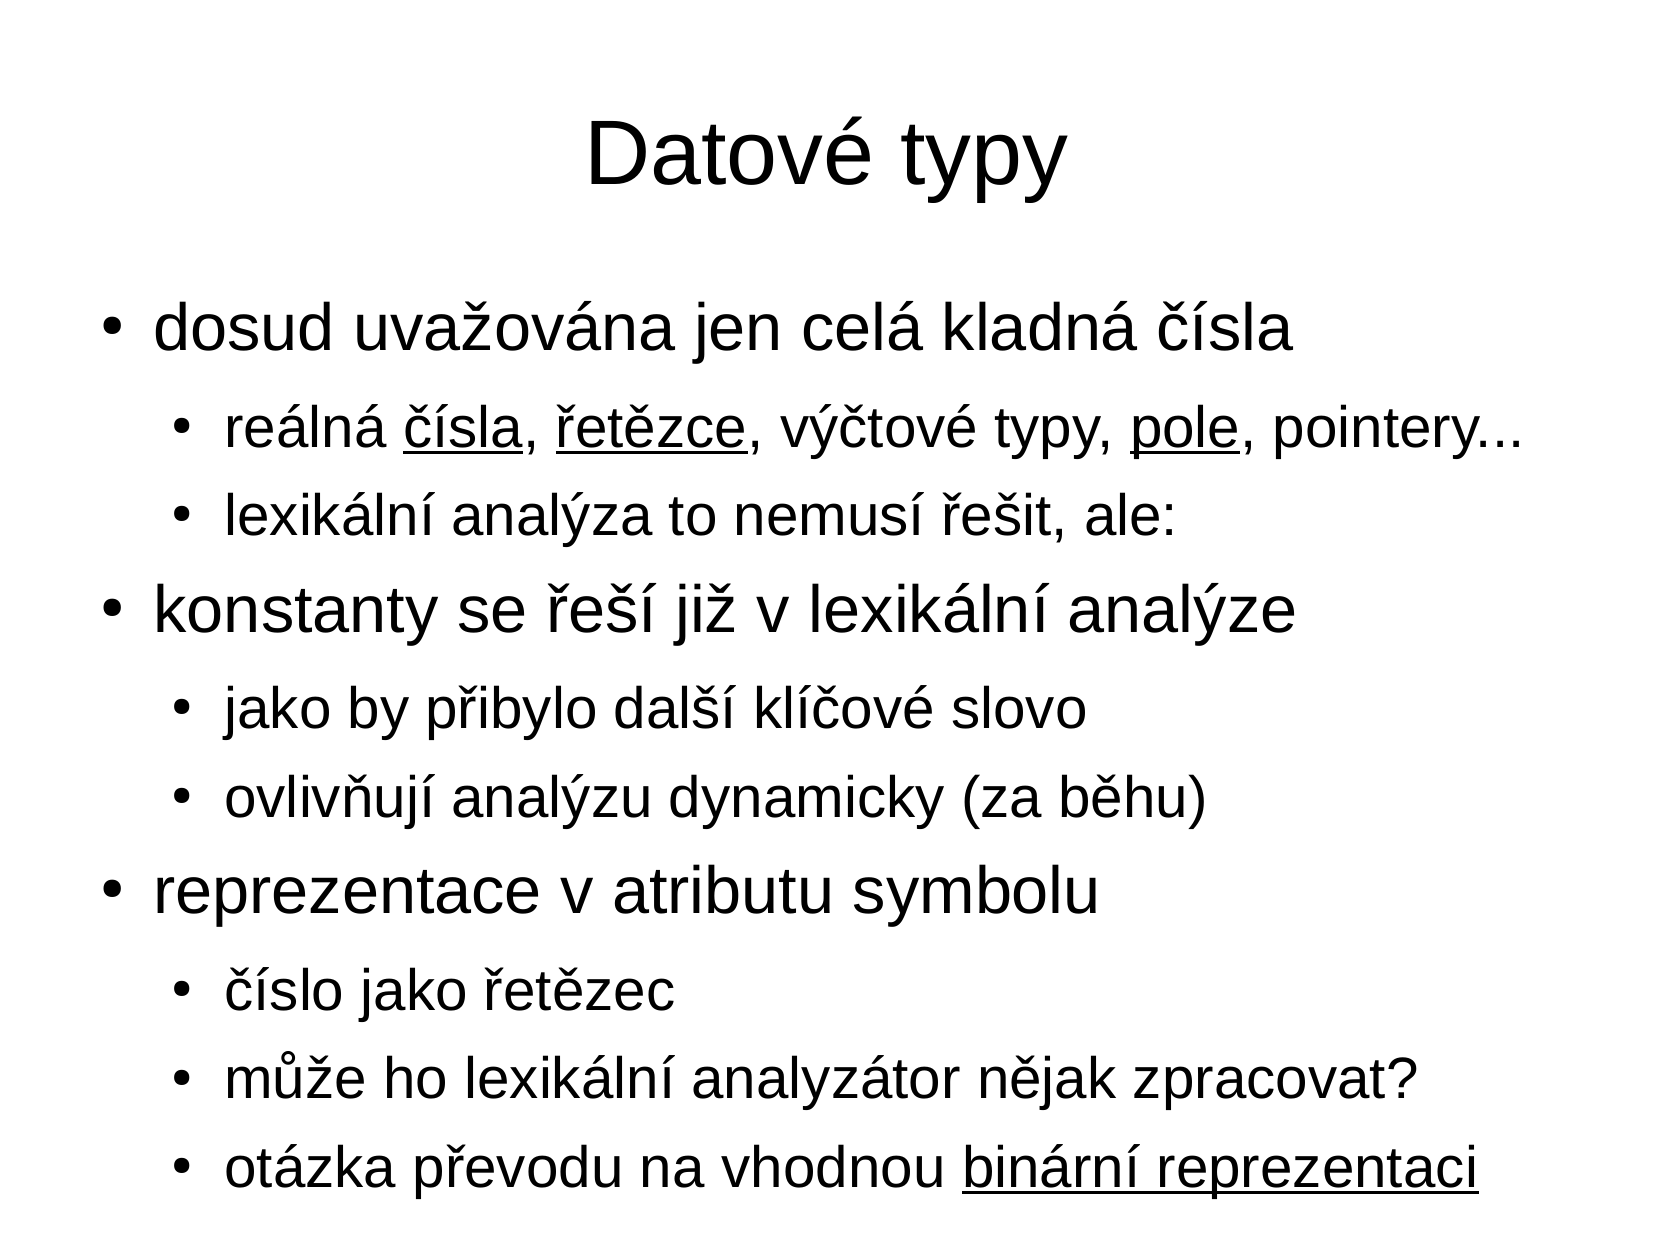

# Datové typy
dosud uvažována jen celá kladná čísla
reálná čísla, řetězce, výčtové typy, pole, pointery...
lexikální analýza to nemusí řešit, ale:
konstanty se řeší již v lexikální analýze
jako by přibylo další klíčové slovo
ovlivňují analýzu dynamicky (za běhu)
reprezentace v atributu symbolu
číslo jako řetězec
může ho lexikální analyzátor nějak zpracovat?
otázka převodu na vhodnou binární reprezentaci